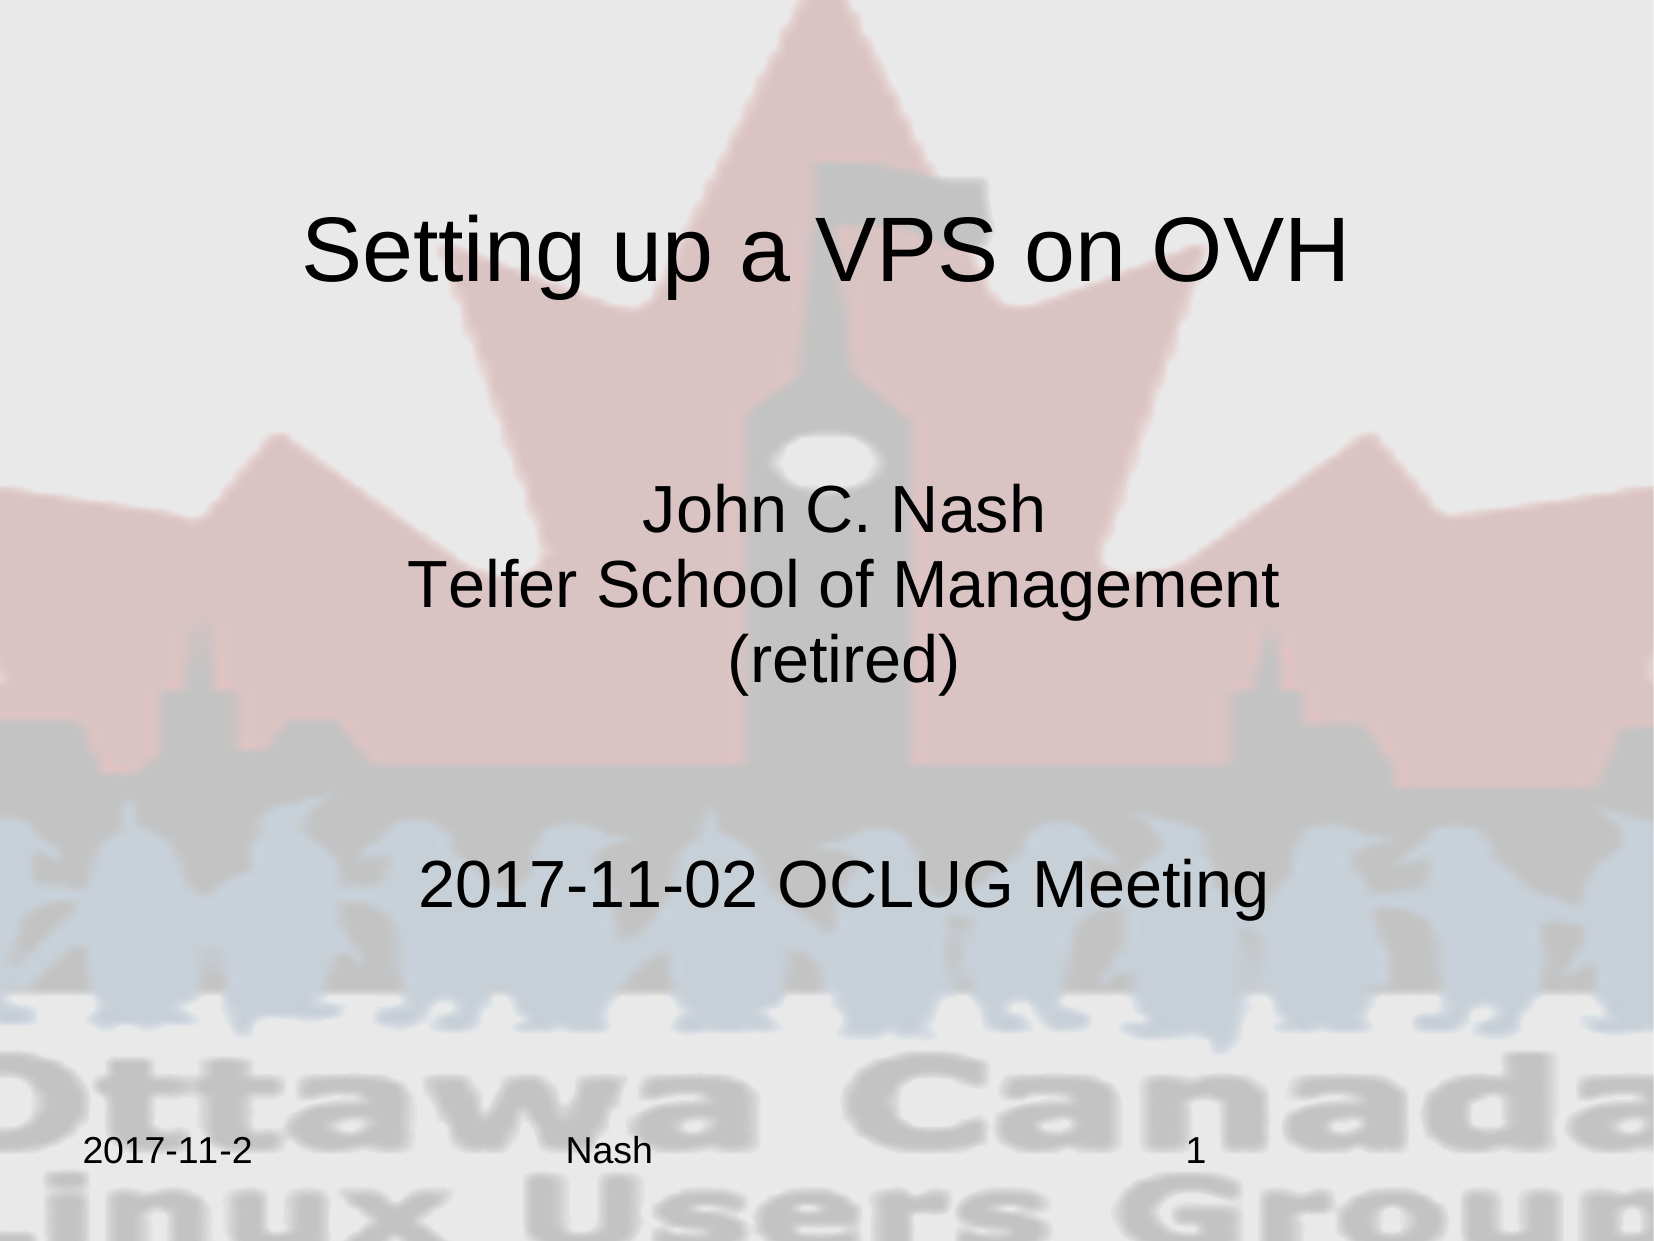

# Setting up a VPS on OVH
John C. Nash
Telfer School of Management
(retired)
2017-11-02 OCLUG Meeting
1